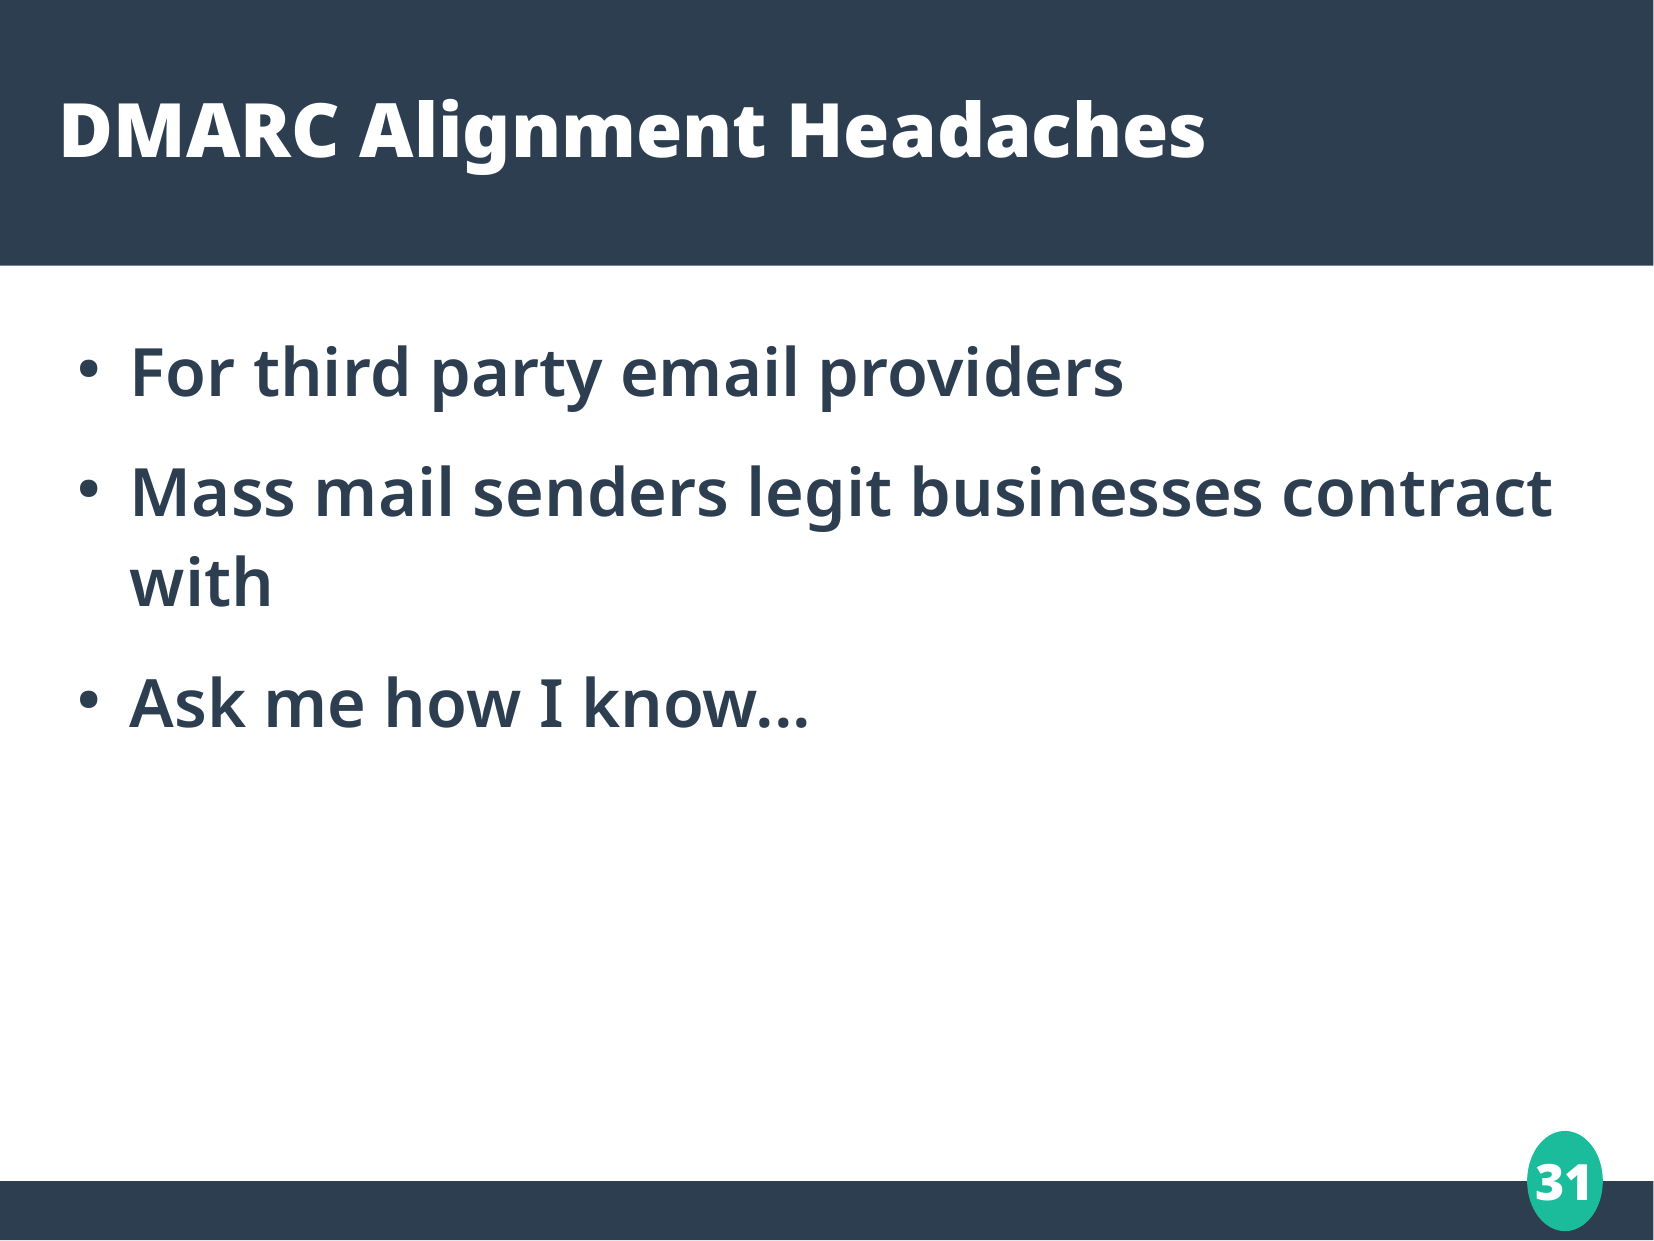

# DMARC Alignment Headaches
For third party email providers
Mass mail senders legit businesses contract with
Ask me how I know...